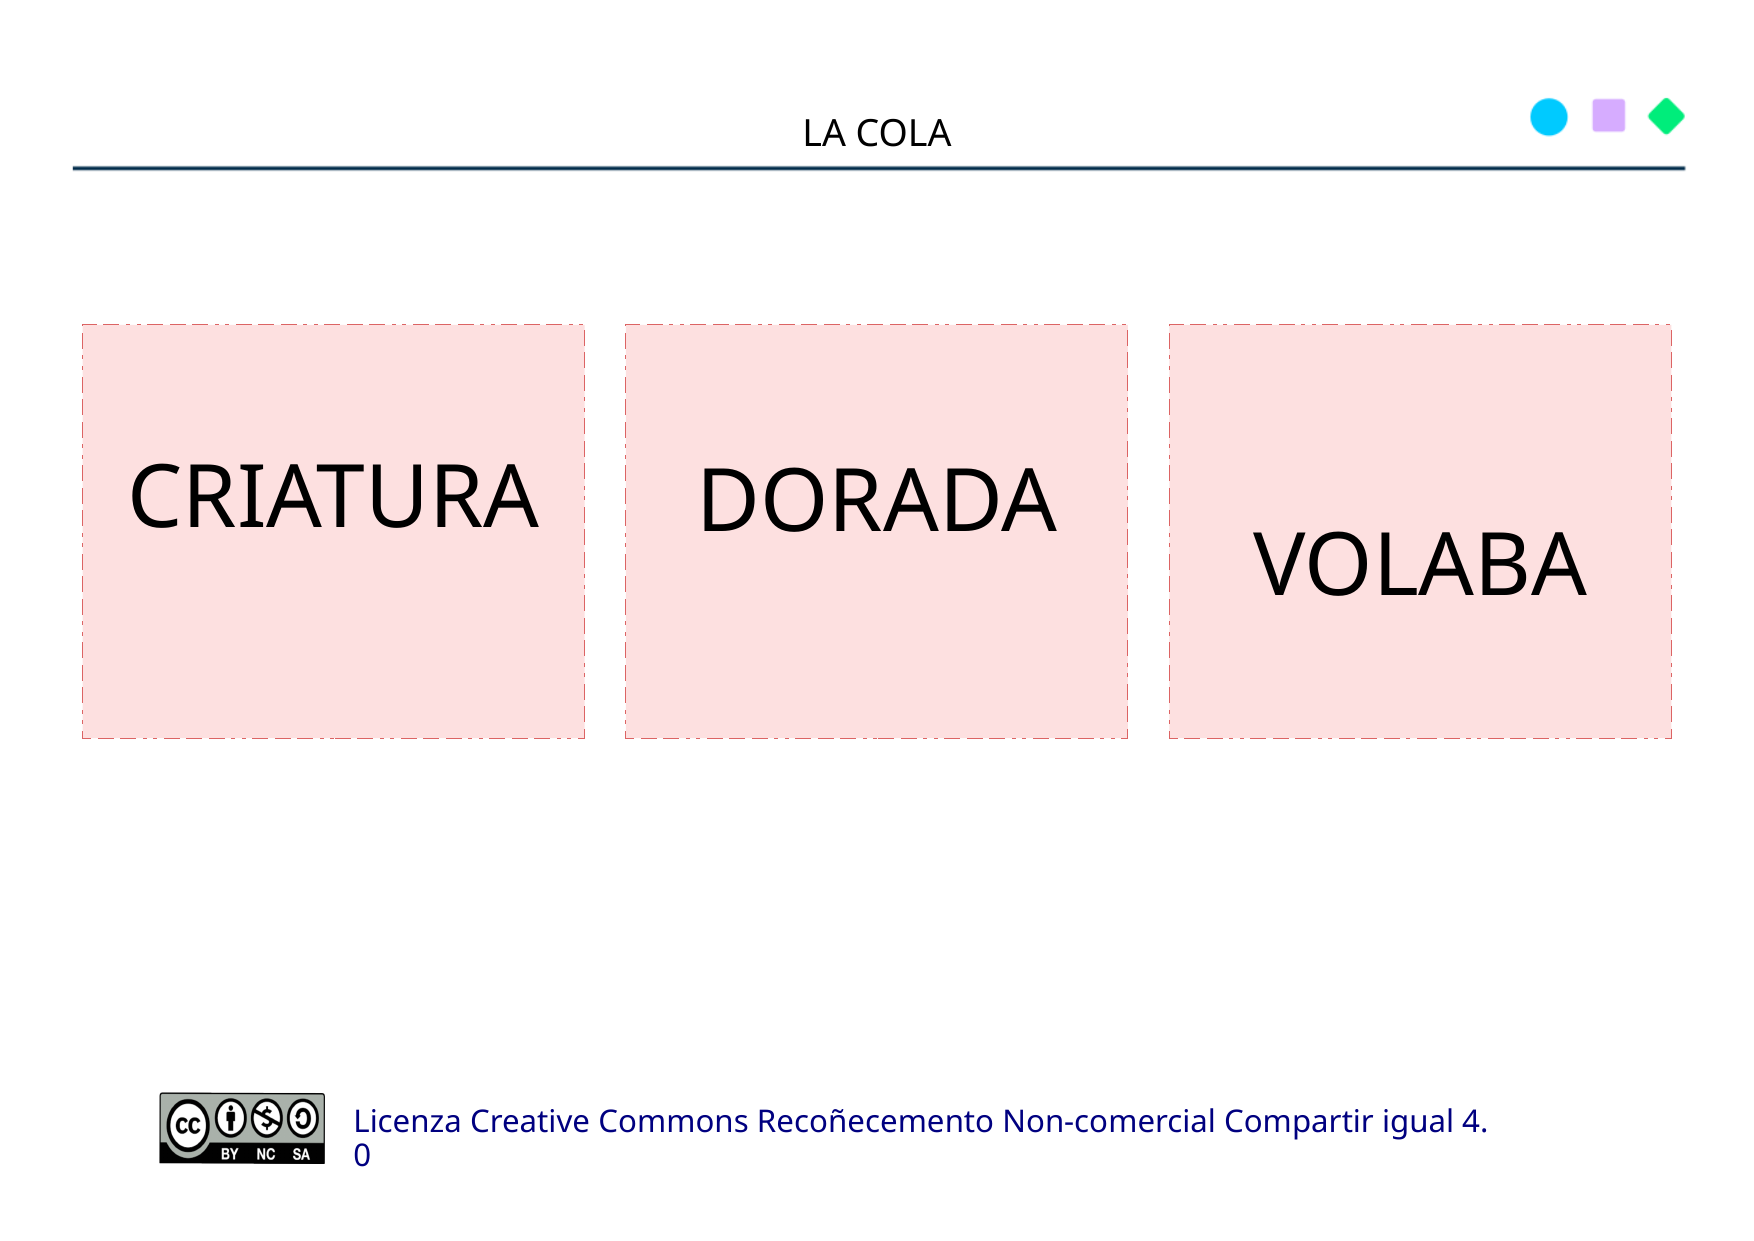

LA COLA
CRIATURA
DORADA
VOLABA
Licenza Creative Commons Recoñecemento Non-comercial Compartir igual 4.0